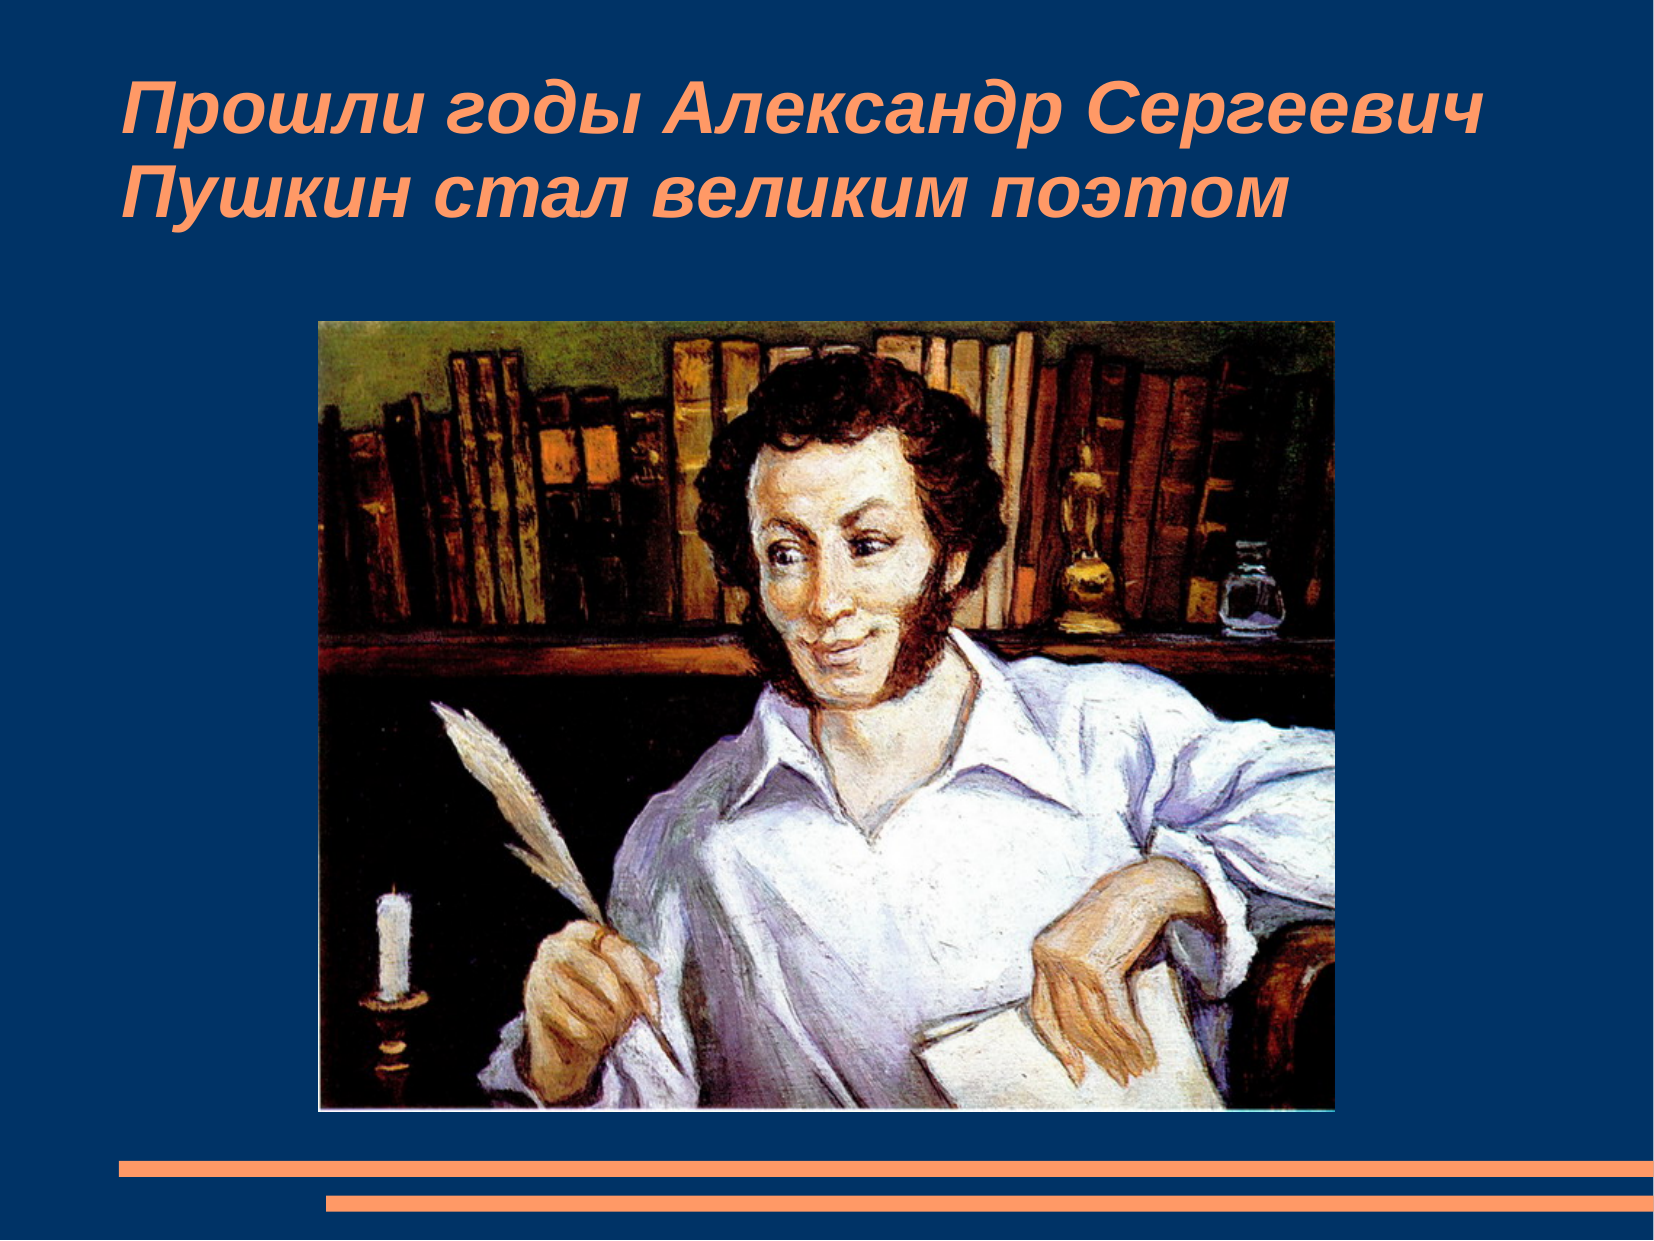

# Прошли годы Александр Сергеевич Пушкин стал великим поэтом